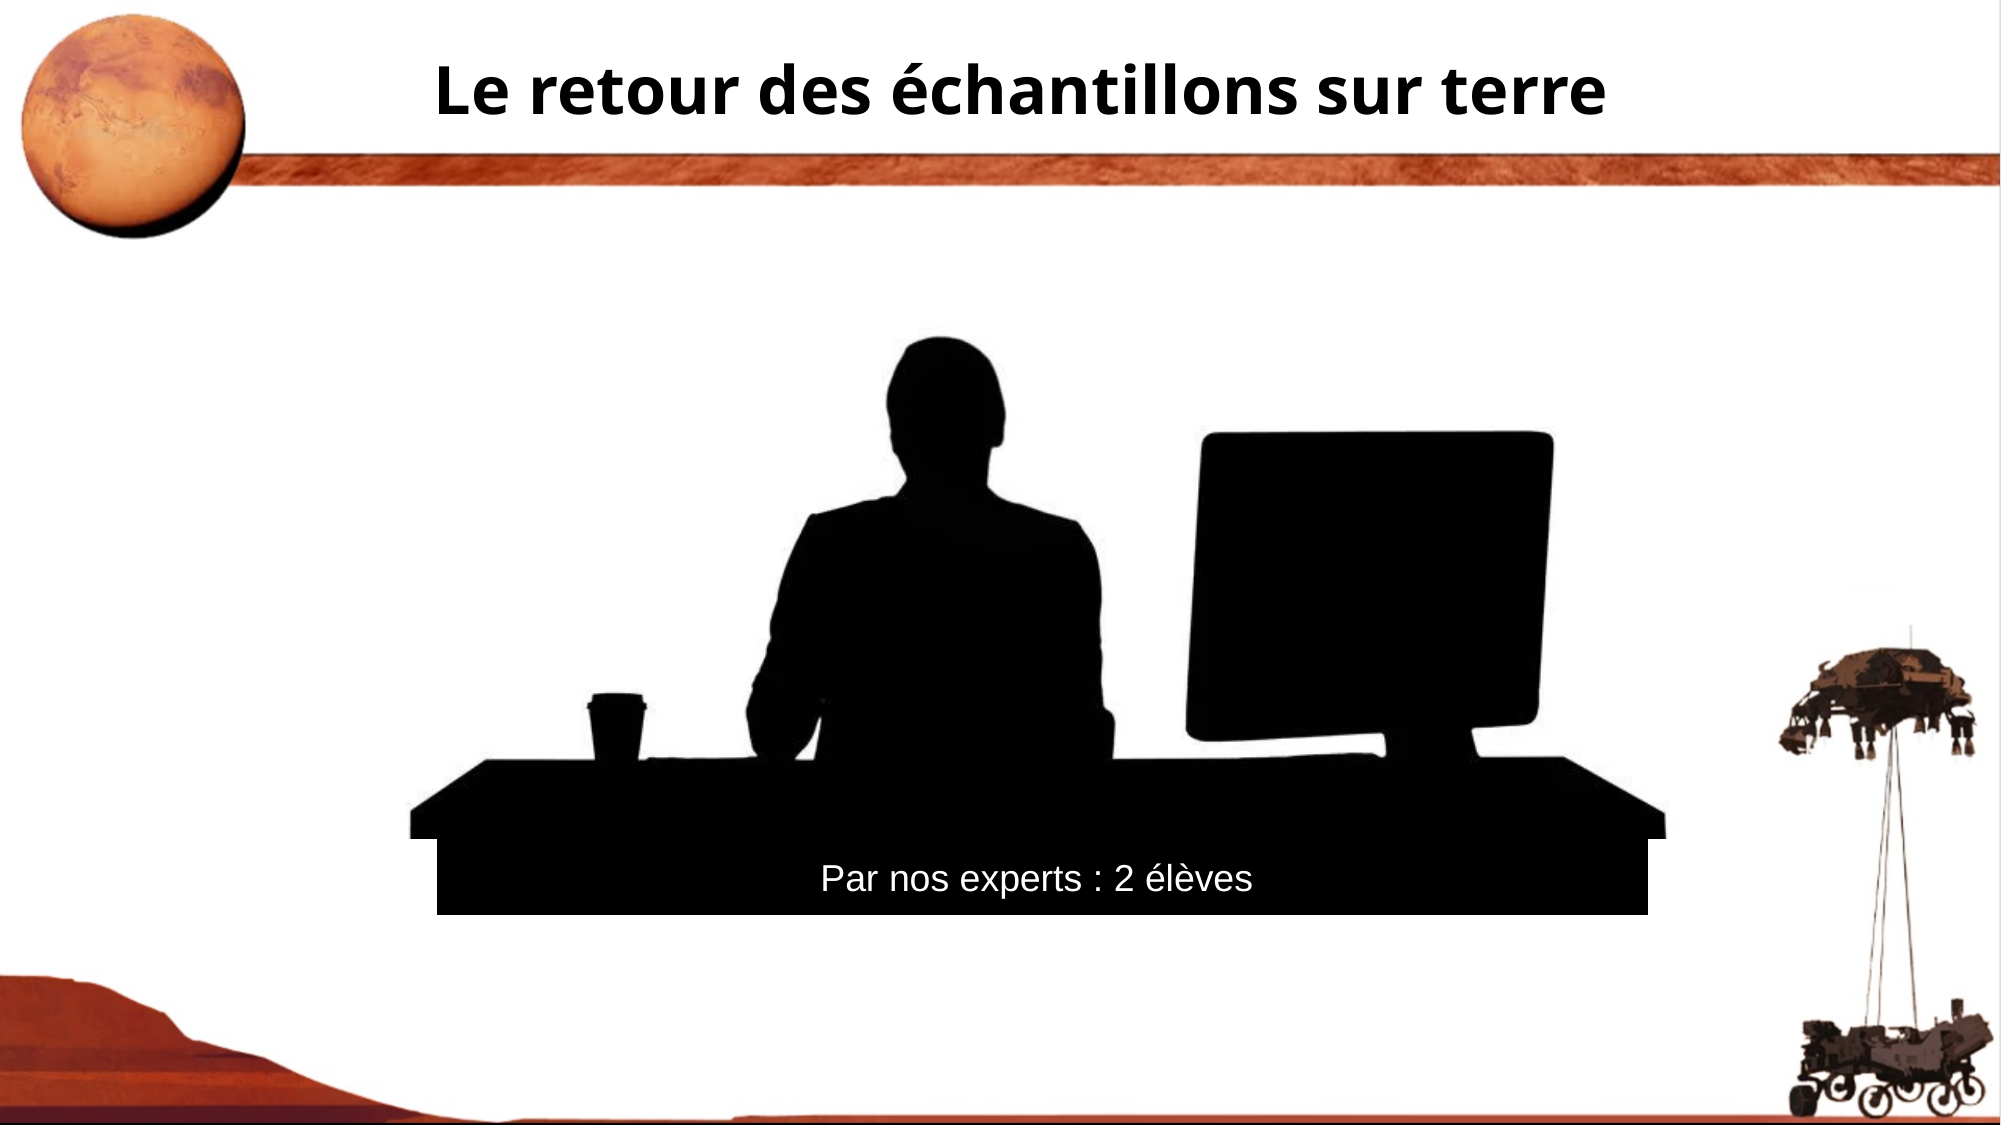

Le retour des échantillons sur terre
Par nos experts : 2 élèves